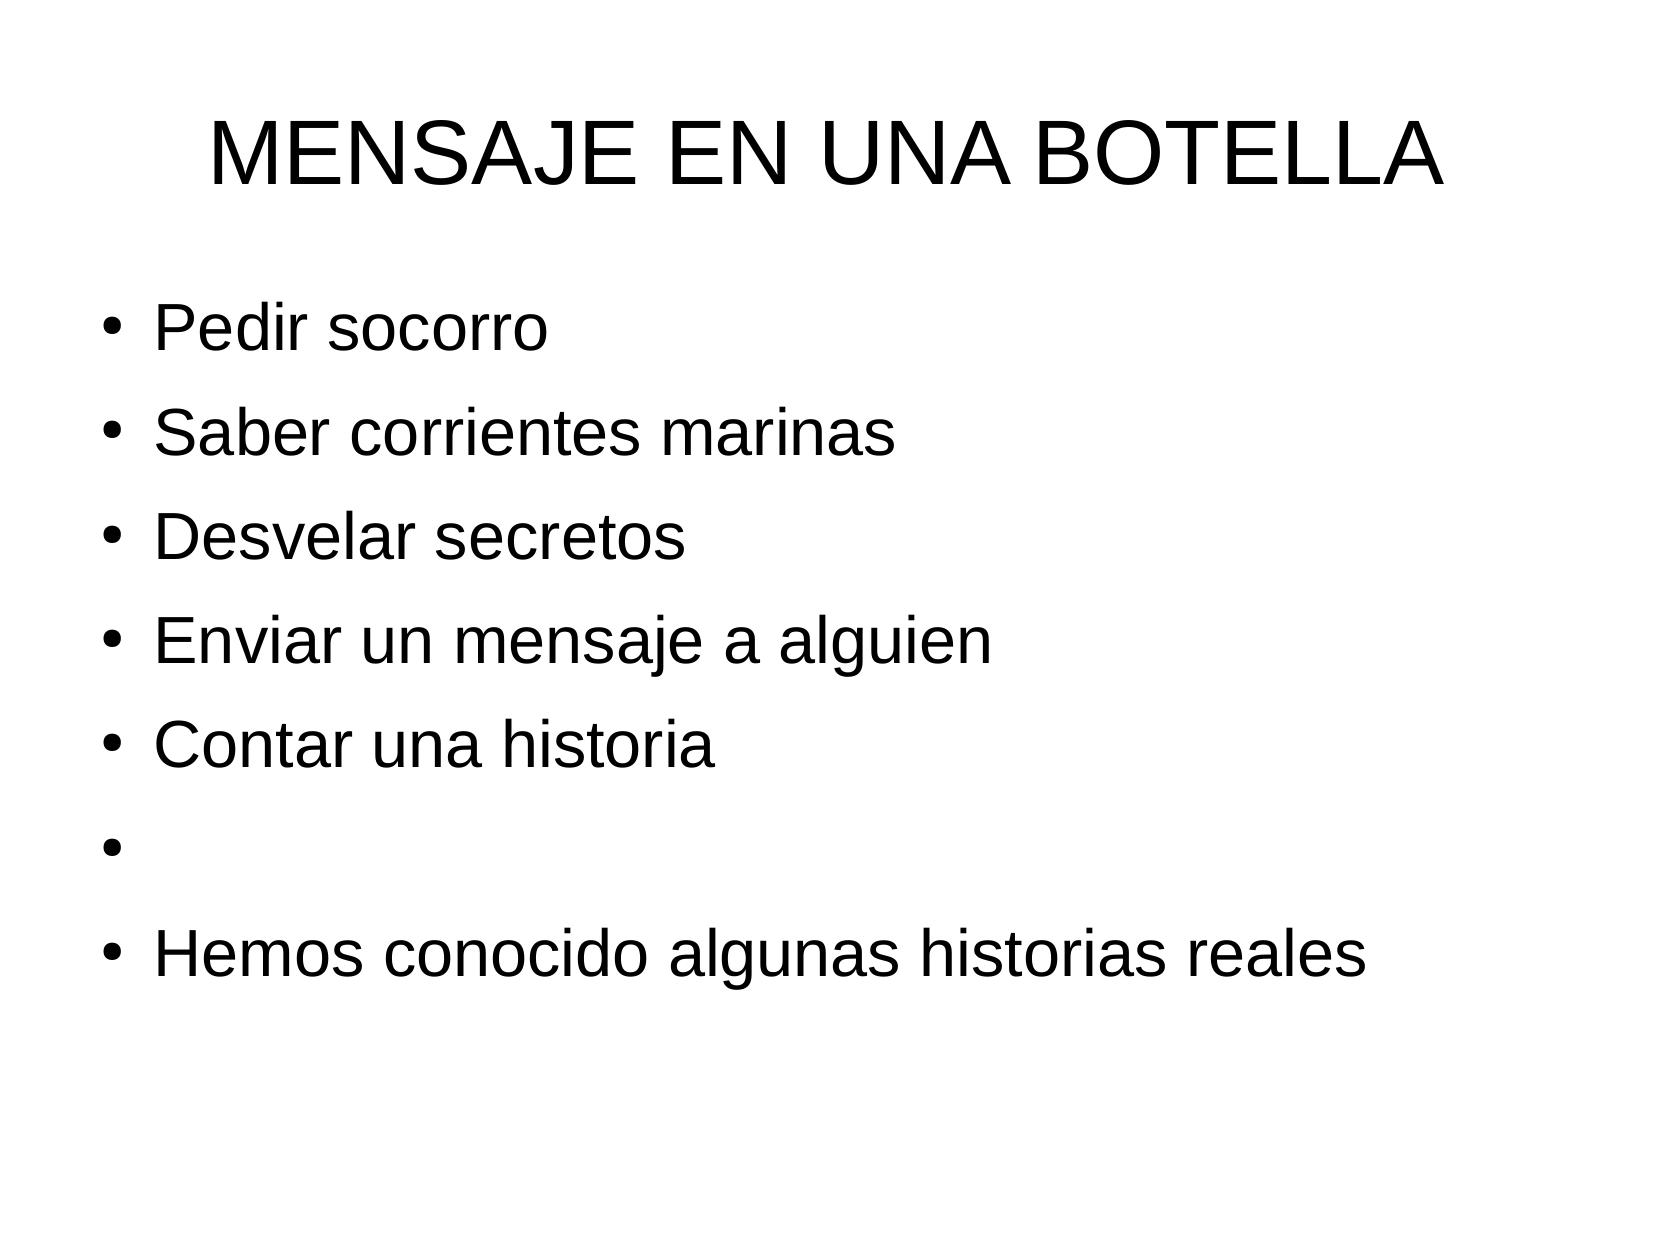

# MENSAJE EN UNA BOTELLA
Pedir socorro
Saber corrientes marinas
Desvelar secretos
Enviar un mensaje a alguien
Contar una historia
Hemos conocido algunas historias reales